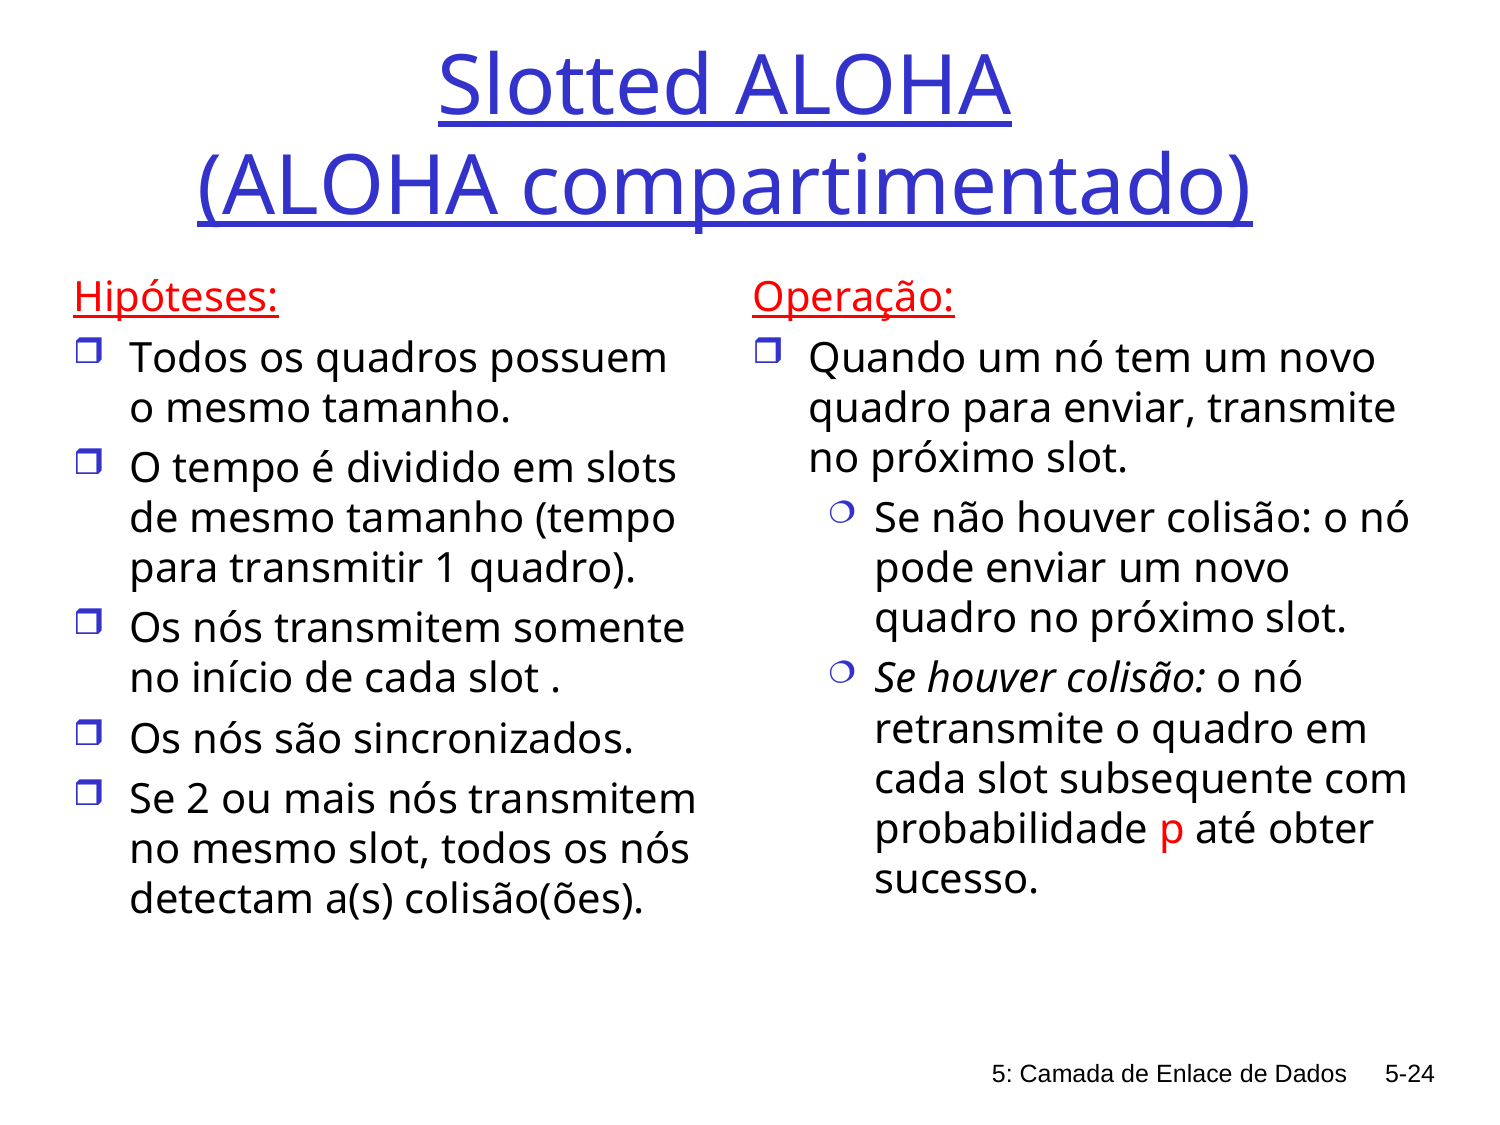

# Slotted ALOHA (ALOHA compartimentado)
Hipóteses:
Todos os quadros possuem o mesmo tamanho.
O tempo é dividido em slots de mesmo tamanho (tempo para transmitir 1 quadro).
Os nós transmitem somente no início de cada slot .
Os nós são sincronizados.
Se 2 ou mais nós transmitem no mesmo slot, todos os nós detectam a(s) colisão(ões).
Operação:
Quando um nó tem um novo quadro para enviar, transmite no próximo slot.
Se não houver colisão: o nó pode enviar um novo quadro no próximo slot.
Se houver colisão: o nó retransmite o quadro em cada slot subsequente com probabilidade p até obter sucesso.
5: Camada de Enlace de Dados